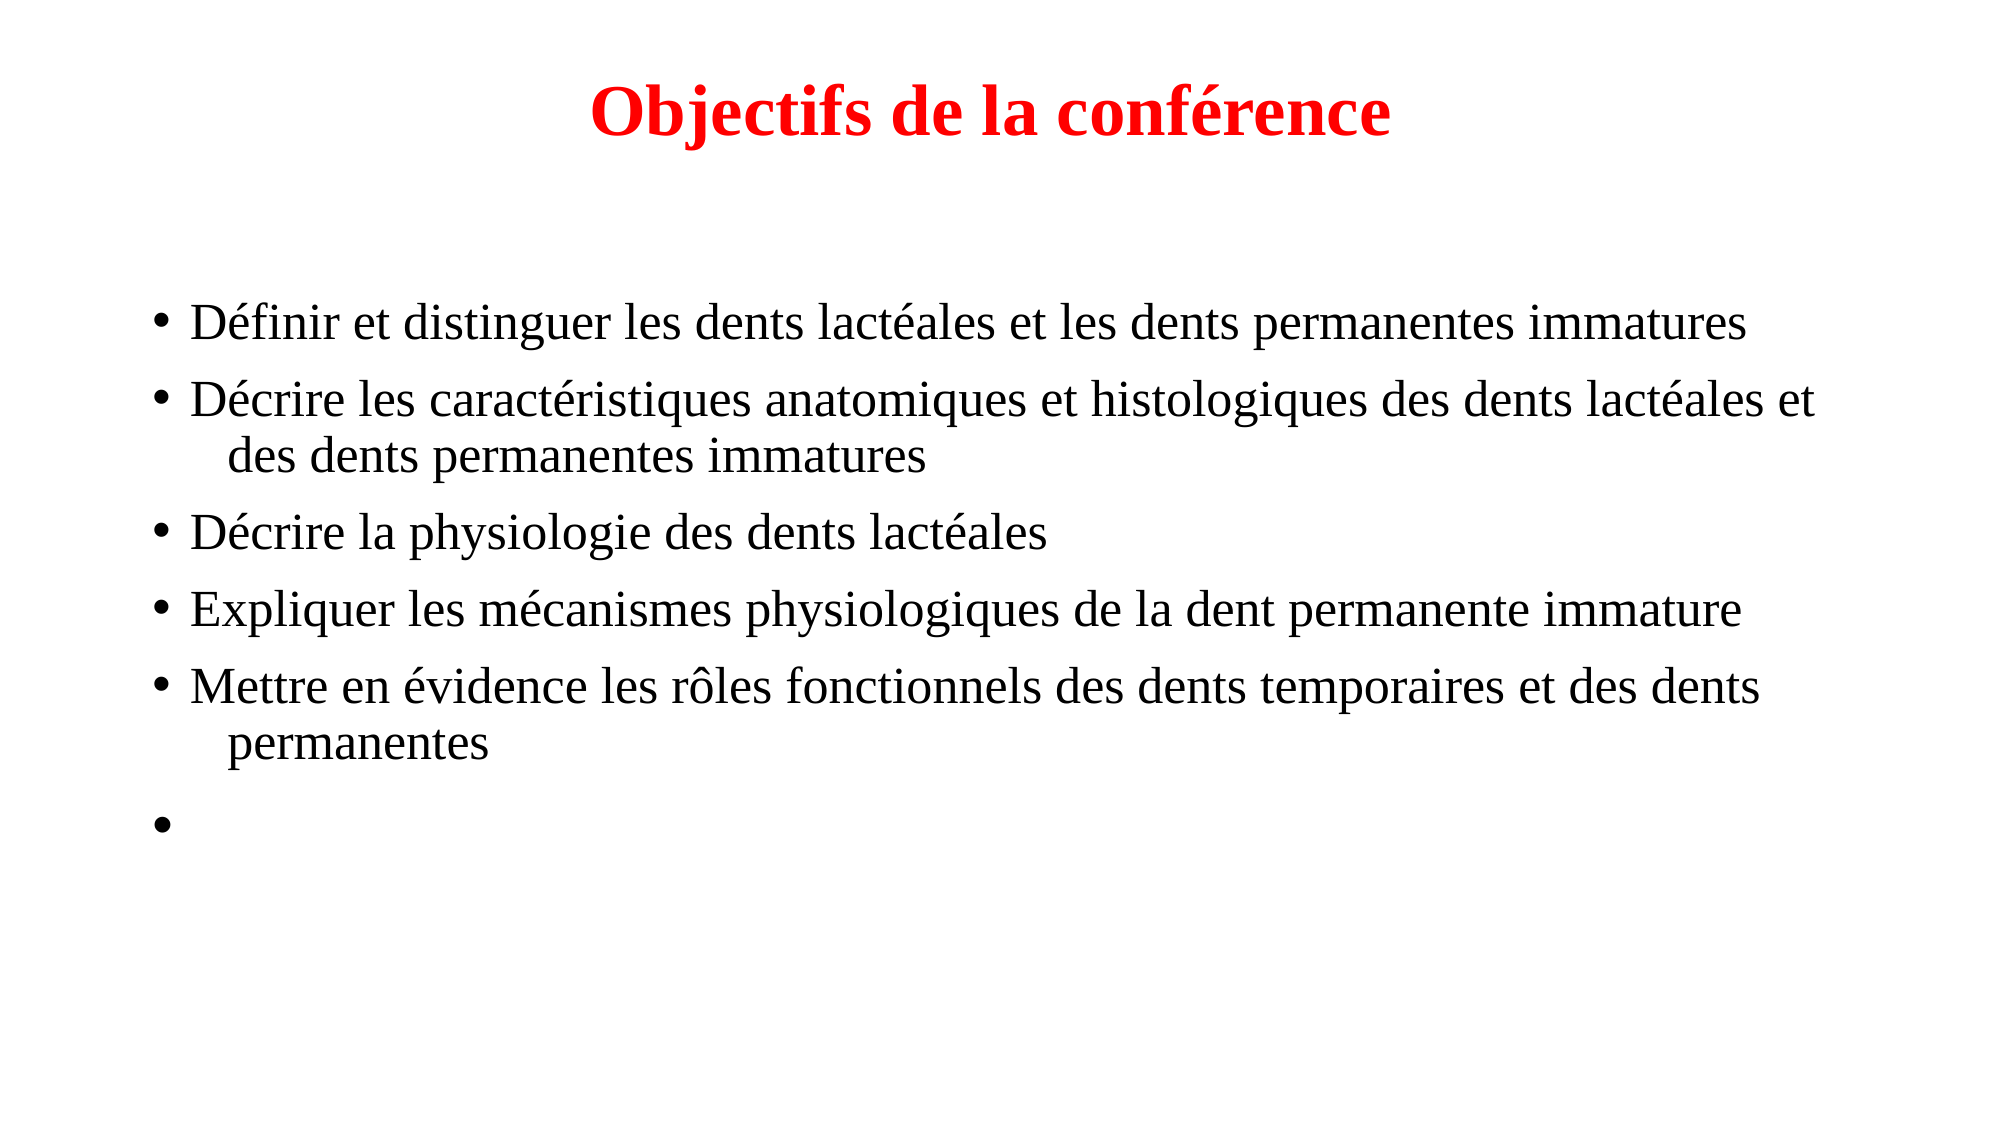

# Objectifs de la conférence
Définir et distinguer les dents lactéales et les dents permanentes immatures
Décrire les caractéristiques anatomiques et histologiques des dents lactéales et des dents permanentes immatures
Décrire la physiologie des dents lactéales
Expliquer les mécanismes physiologiques de la dent permanente immature
Mettre en évidence les rôles fonctionnels des dents temporaires et des dents permanentes